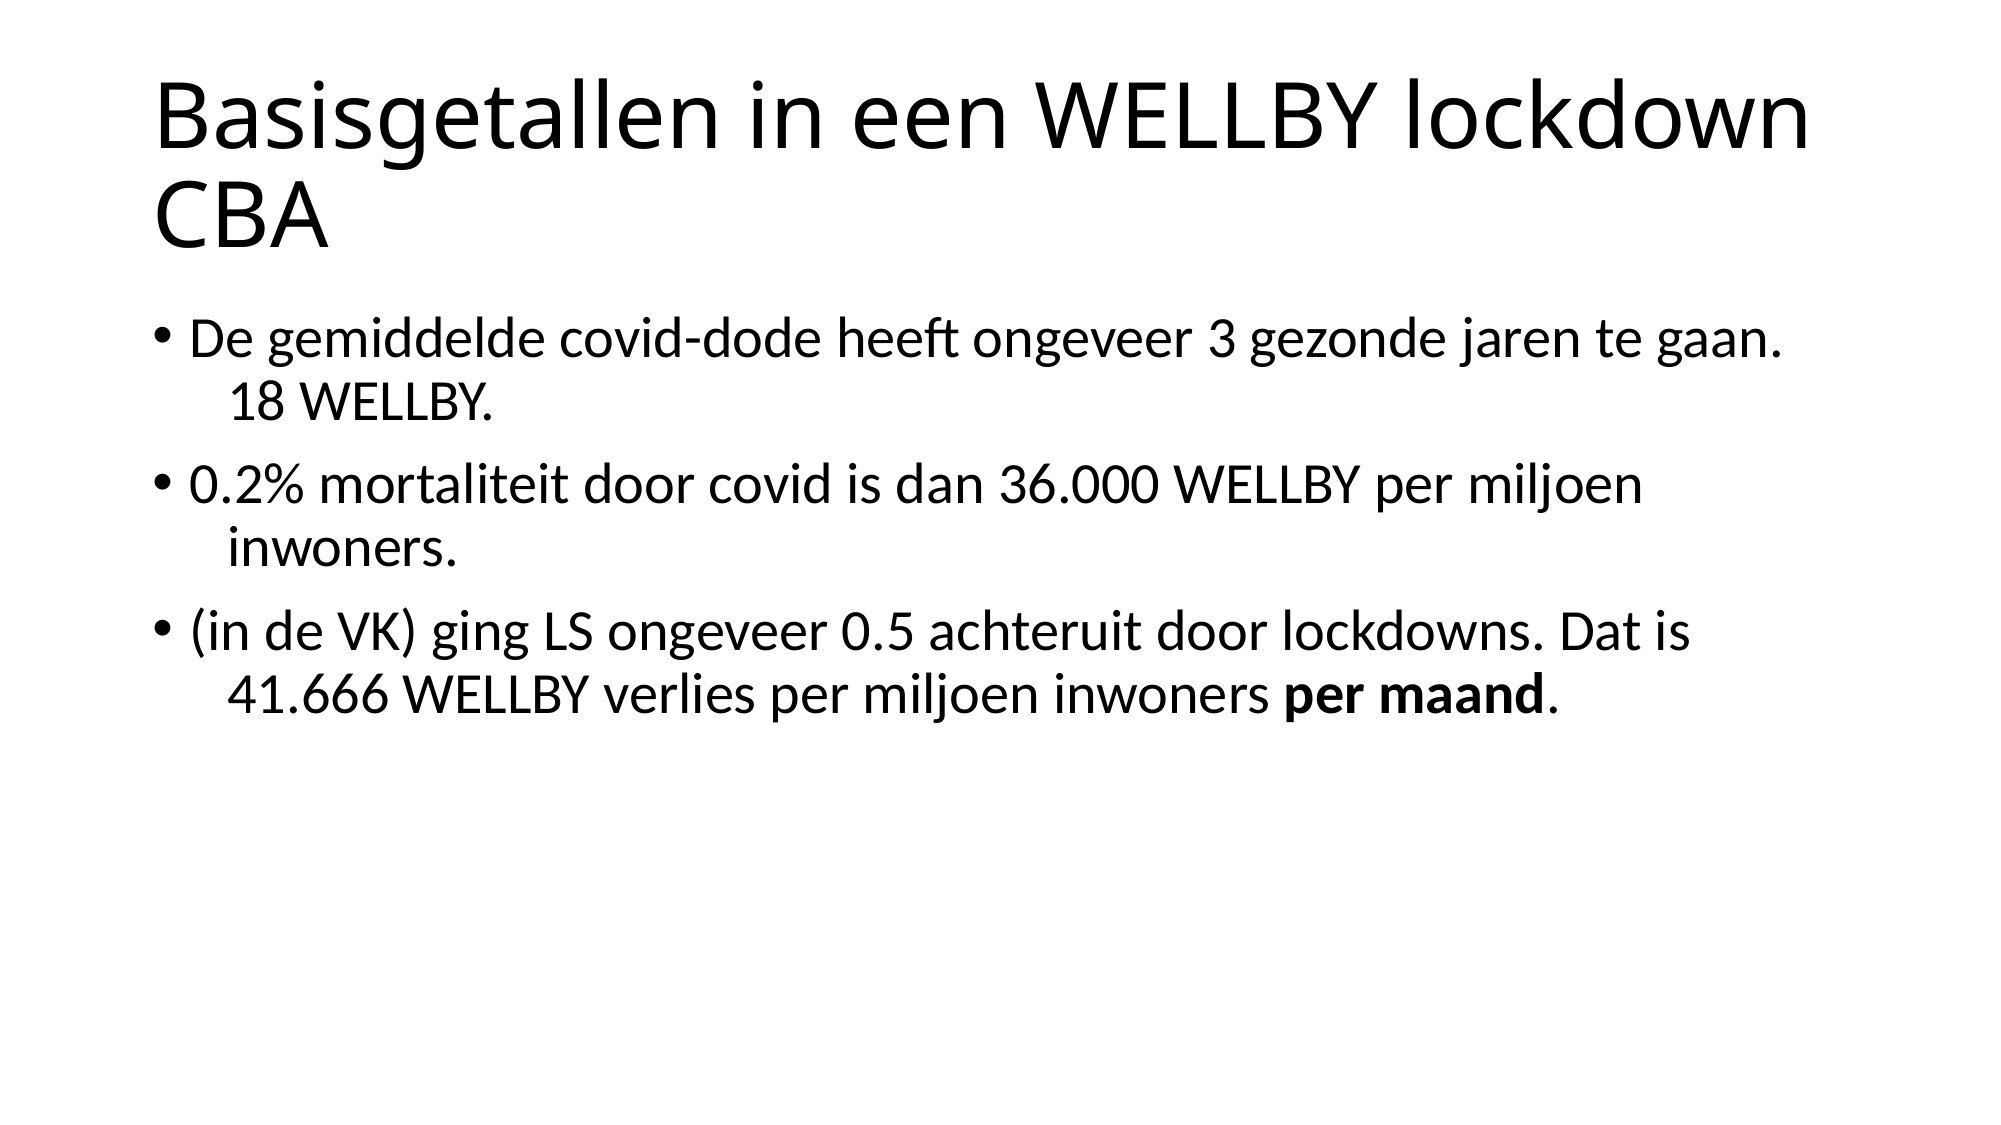

# Basisgetallen in een WELLBY lockdown CBA
De gemiddelde covid-dode heeft ongeveer 3 gezonde jaren te gaan. 18 WELLBY.
0.2% mortaliteit door covid is dan 36.000 WELLBY per miljoen inwoners.
(in de VK) ging LS ongeveer 0.5 achteruit door lockdowns. Dat is 41.666 WELLBY verlies per miljoen inwoners per maand.